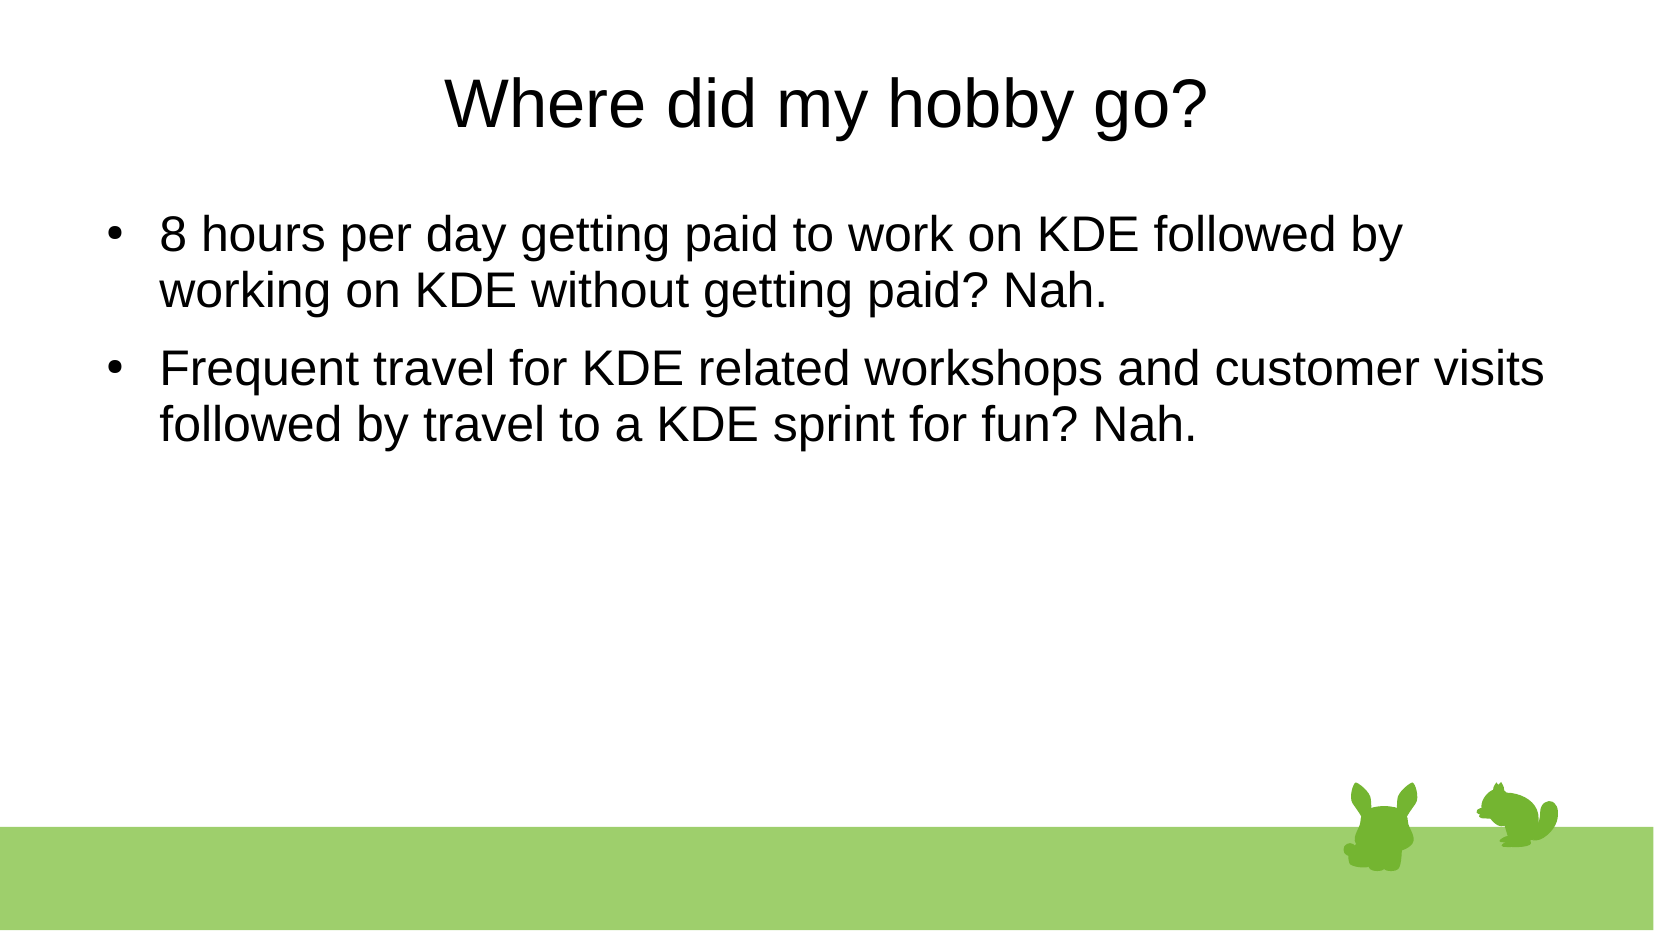

# Where did my hobby go?
8 hours per day getting paid to work on KDE followed by working on KDE without getting paid? Nah.
Frequent travel for KDE related workshops and customer visits followed by travel to a KDE sprint for fun? Nah.